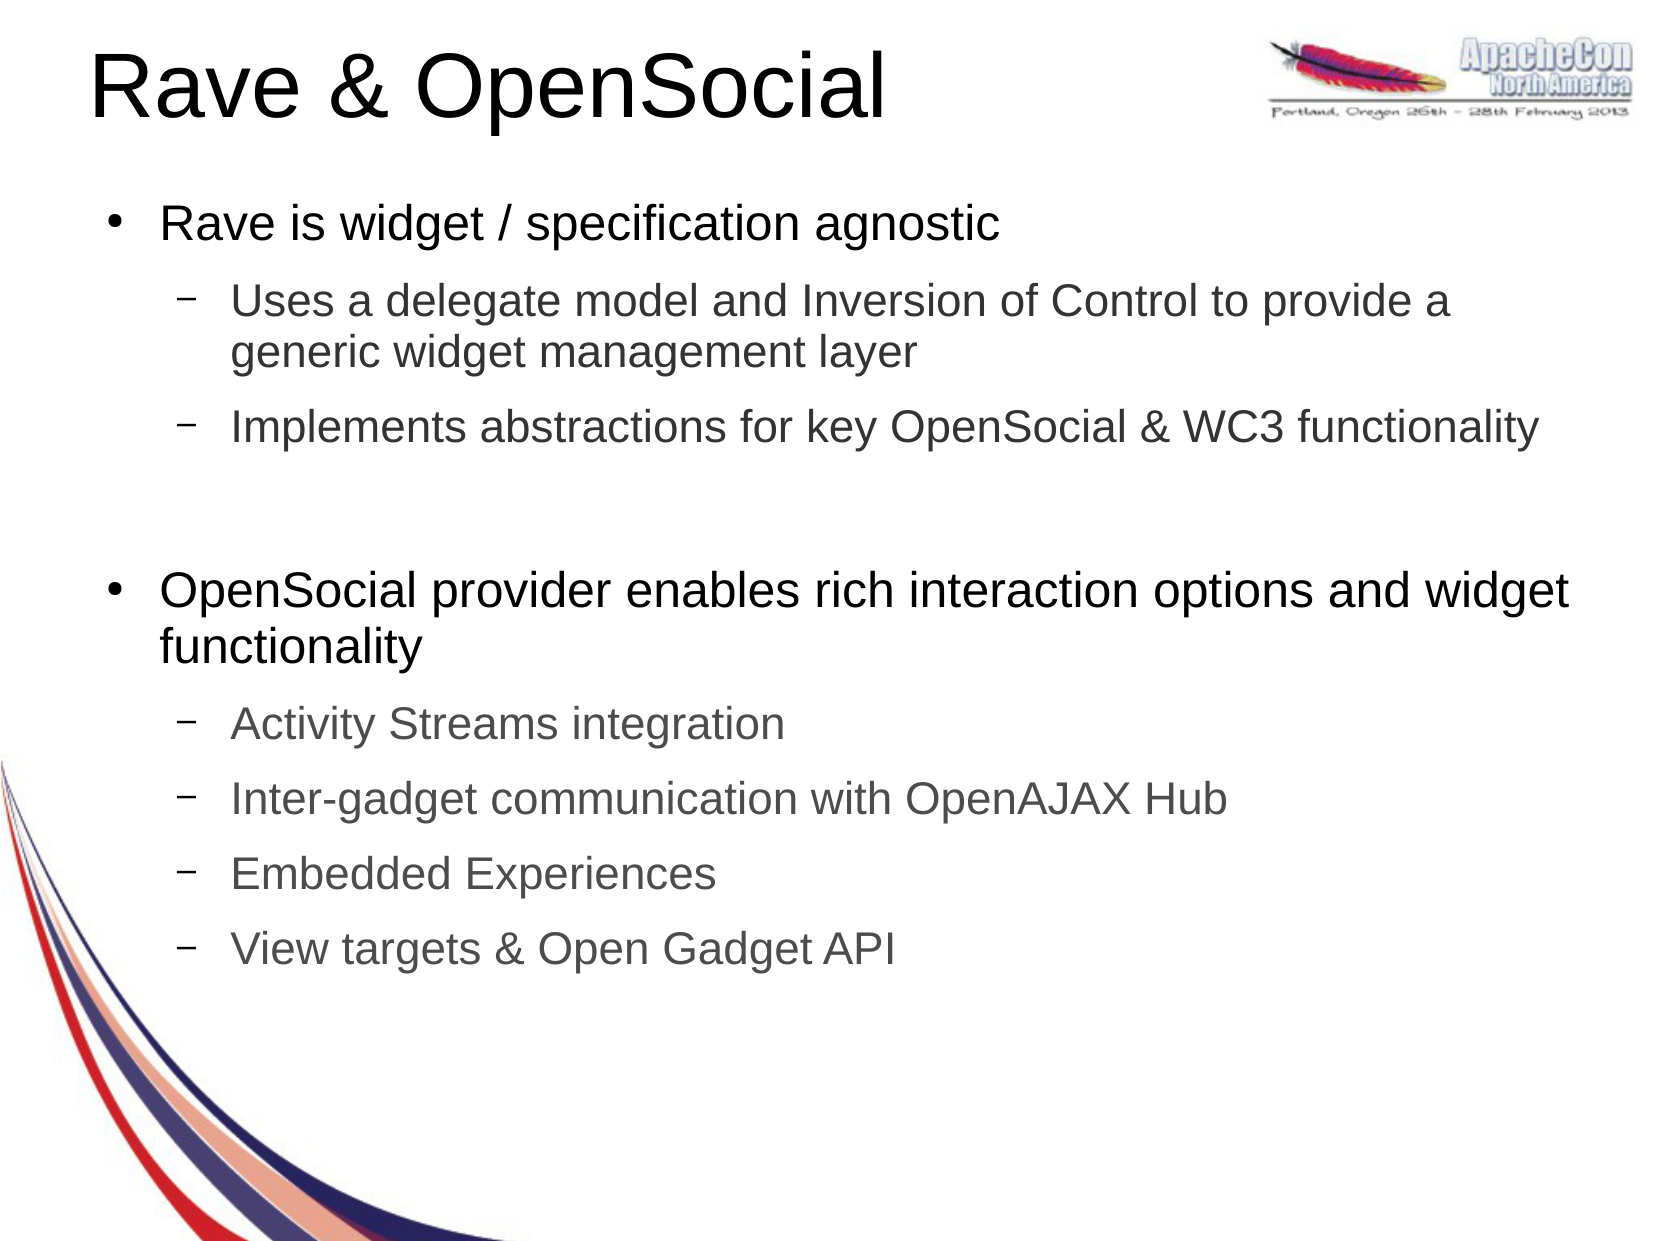

# Rave & OpenSocial
Rave is widget / specification agnostic
Uses a delegate model and Inversion of Control to provide a generic widget management layer
Implements abstractions for key OpenSocial & WC3 functionality
OpenSocial provider enables rich interaction options and widget functionality
Activity Streams integration
Inter-gadget communication with OpenAJAX Hub
Embedded Experiences
View targets & Open Gadget API